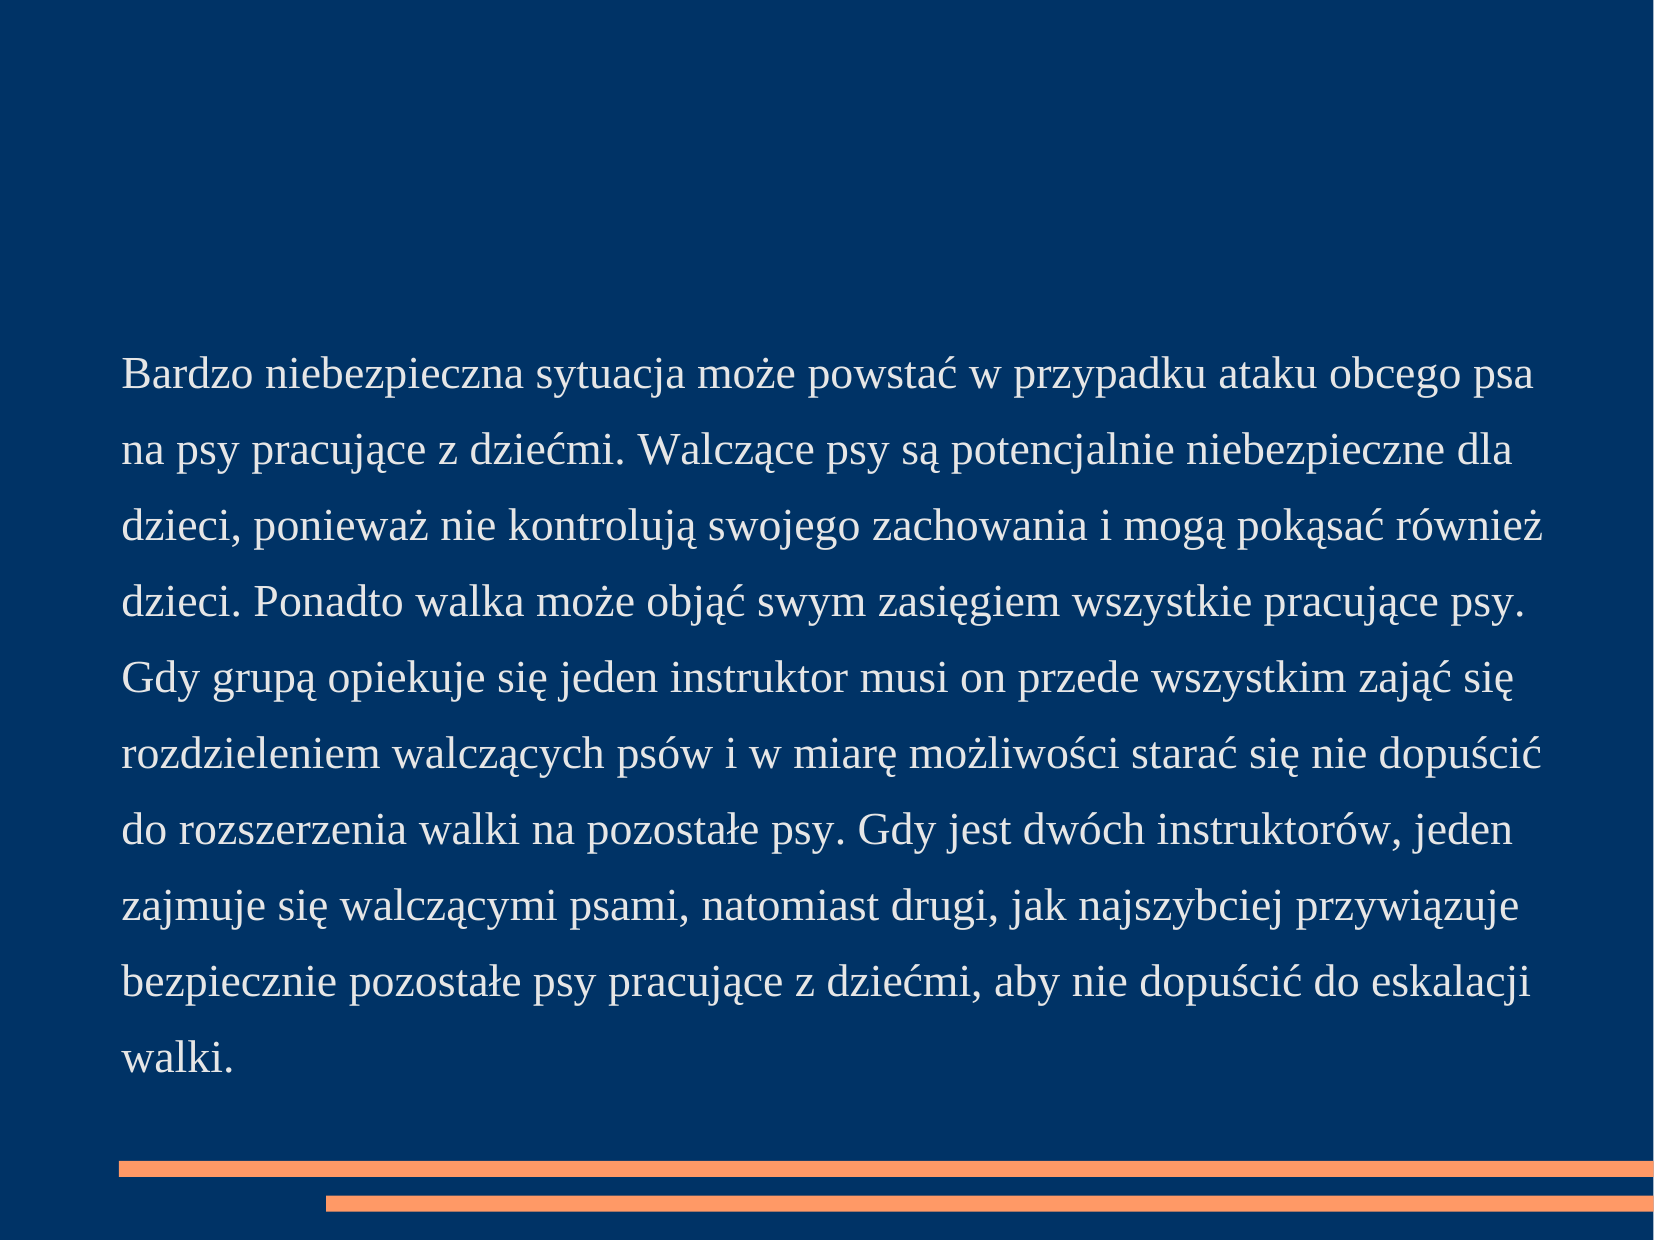

#
Bardzo niebezpieczna sytuacja może powstać w przypadku ataku obcego psa na psy pracujące z dziećmi. Walczące psy są potencjalnie niebezpieczne dla dzieci, ponieważ nie kontrolują swojego zachowania i mogą pokąsać również dzieci. Ponadto walka może objąć swym zasięgiem wszystkie pracujące psy. Gdy grupą opiekuje się jeden instruktor musi on przede wszystkim zająć się rozdzieleniem walczących psów i w miarę możliwości starać się nie dopuścić do rozszerzenia walki na pozostałe psy. Gdy jest dwóch instruktorów, jeden zajmuje się walczącymi psami, natomiast drugi, jak najszybciej przywiązuje bezpiecznie pozostałe psy pracujące z dziećmi, aby nie dopuścić do eskalacji walki.